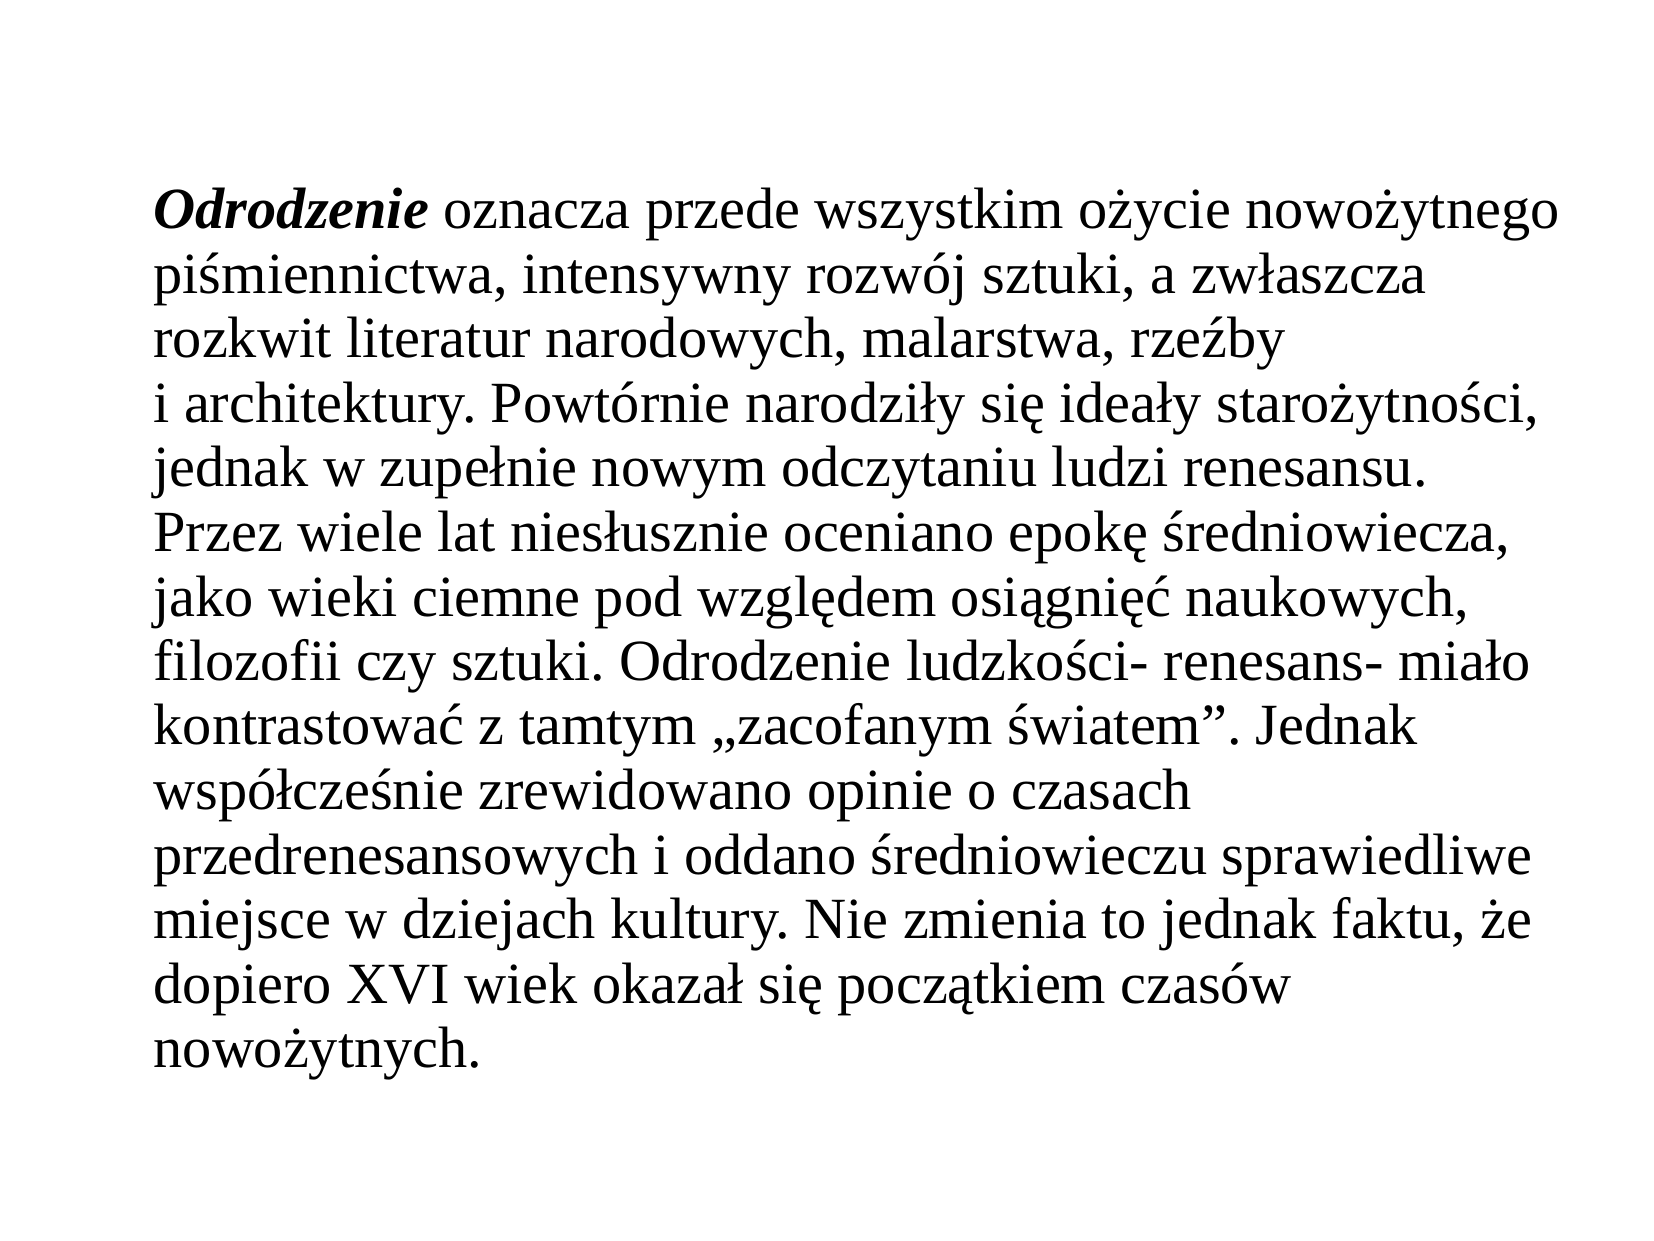

#
Odrodzenie oznacza przede wszystkim ożycie nowożytnego piśmiennictwa, intensywny rozwój sztuki, a zwłaszcza rozkwit literatur narodowych, malarstwa, rzeźby i architektury. Powtórnie narodziły się ideały starożytności, jednak w zupełnie nowym odczytaniu ludzi renesansu. Przez wiele lat niesłusznie oceniano epokę średniowiecza, jako wieki ciemne pod względem osiągnięć naukowych, filozofii czy sztuki. Odrodzenie ludzkości- renesans- miało kontrastować z tamtym „zacofanym światem”. Jednak współcześnie zrewidowano opinie o czasach przedrenesansowych i oddano średniowieczu sprawiedliwe miejsce w dziejach kultury. Nie zmienia to jednak faktu, że dopiero XVI wiek okazał się początkiem czasów nowożytnych.